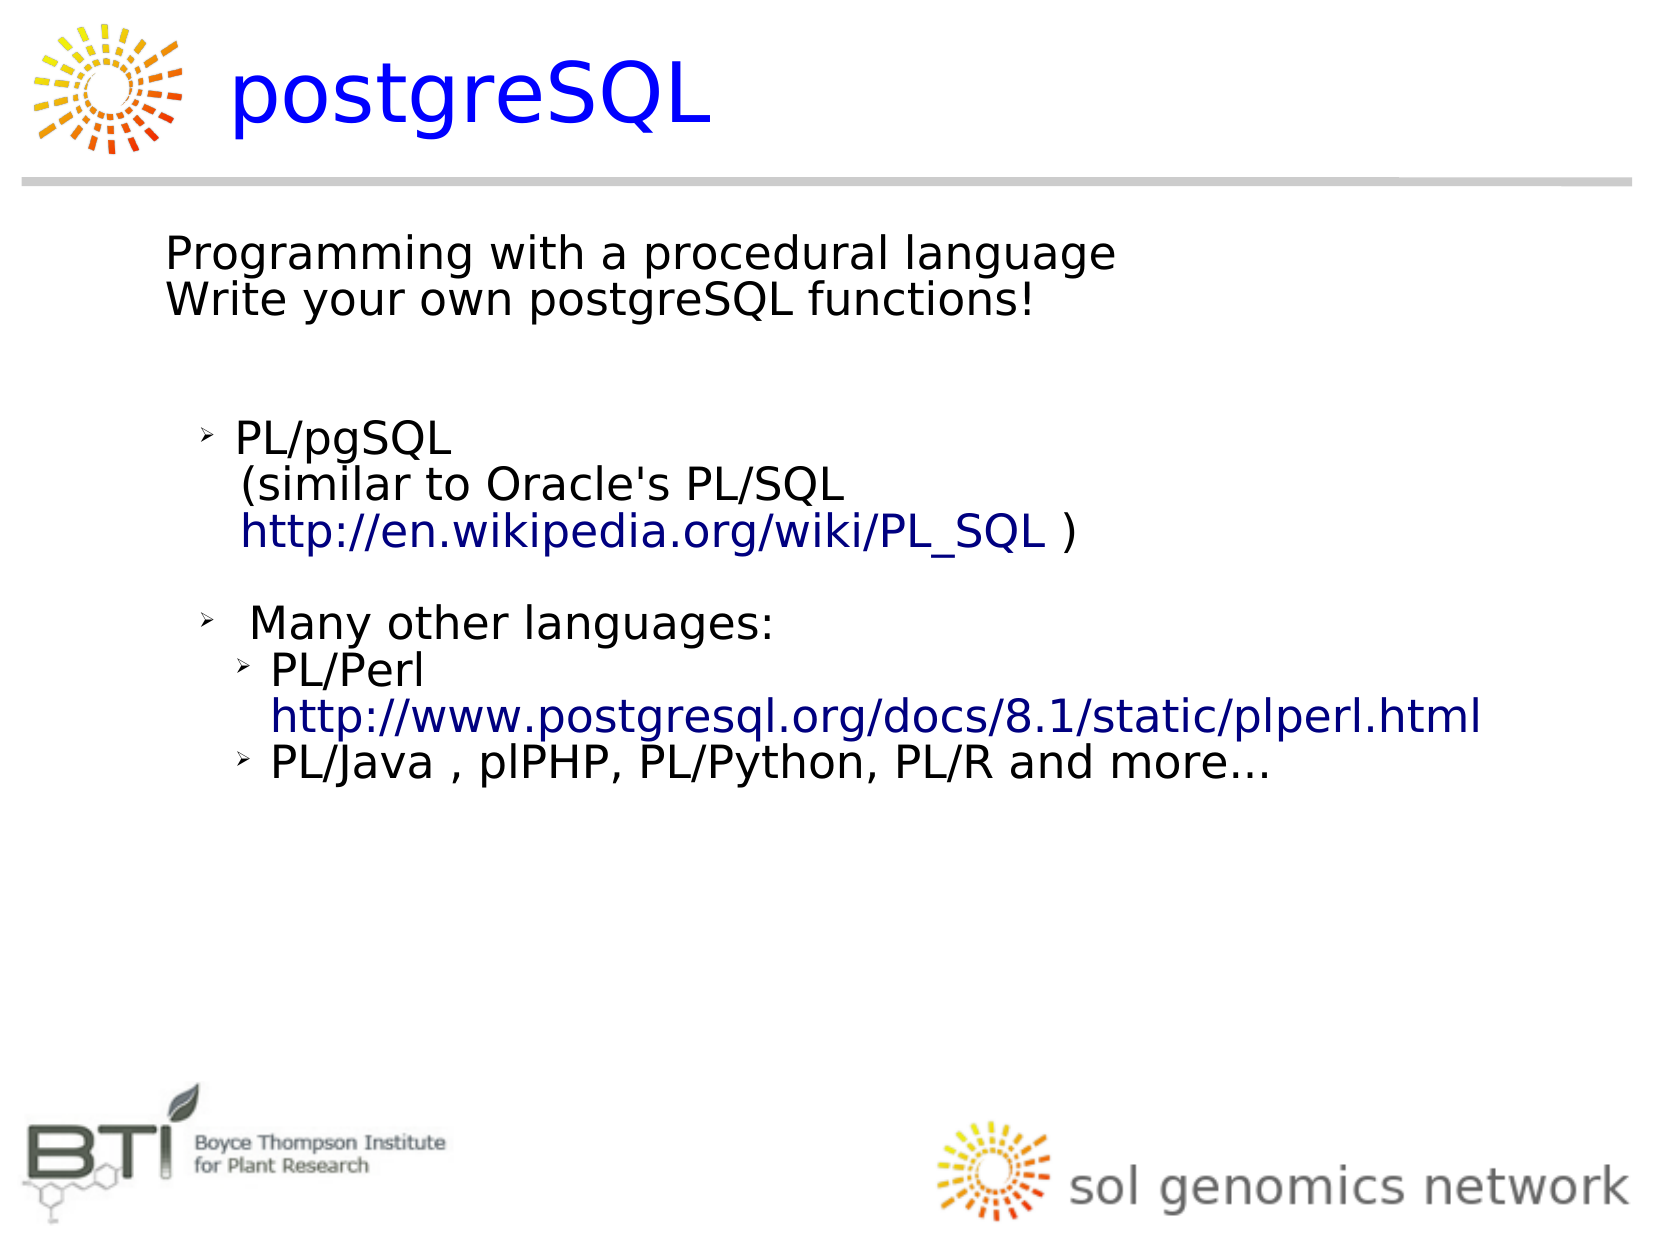

postgreSQL
Programming with a procedural language
Write your own postgreSQL functions!
PL/pgSQL
	(similar to Oracle's PL/SQL
	http://en.wikipedia.org/wiki/PL_SQL )
 Many other languages:
PL/Perl http://www.postgresql.org/docs/8.1/static/plperl.html
PL/Java , plPHP, PL/Python, PL/R and more...